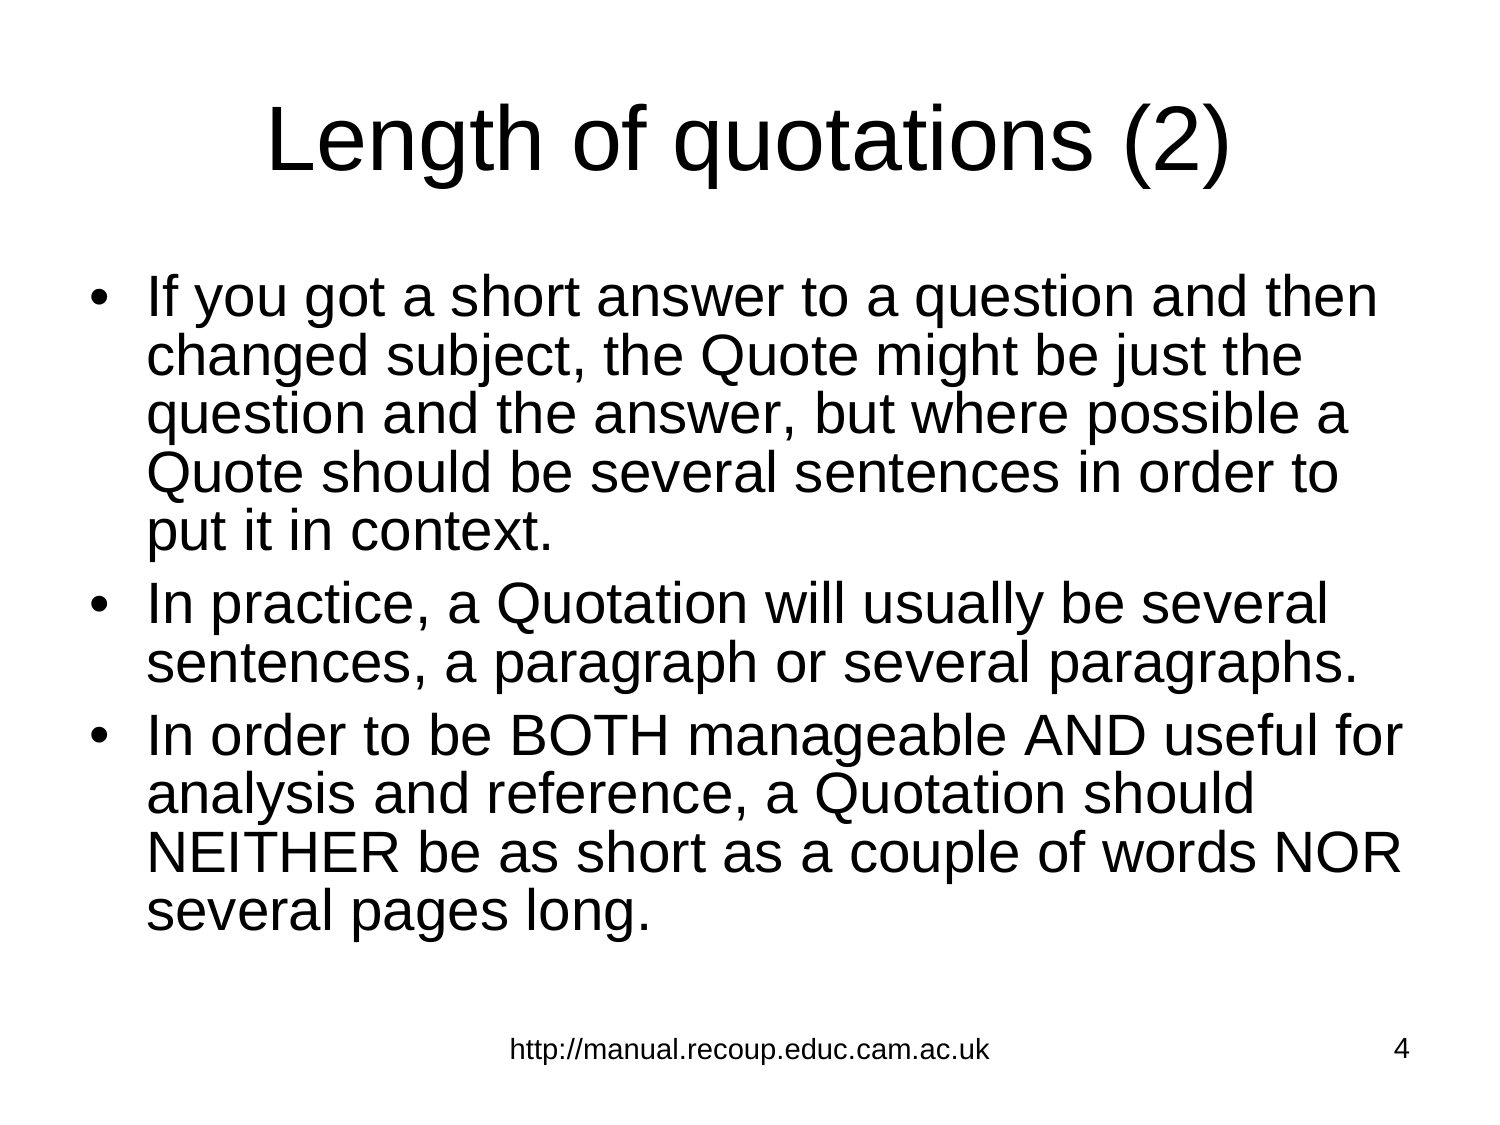

# Length of quotations (2)
If you got a short answer to a question and then changed subject, the Quote might be just the question and the answer, but where possible a Quote should be several sentences in order to put it in context.
In practice, a Quotation will usually be several sentences, a paragraph or several paragraphs.
In order to be BOTH manageable AND useful for analysis and reference, a Quotation should NEITHER be as short as a couple of words NOR several pages long.
4
http://manual.recoup.educ.cam.ac.uk